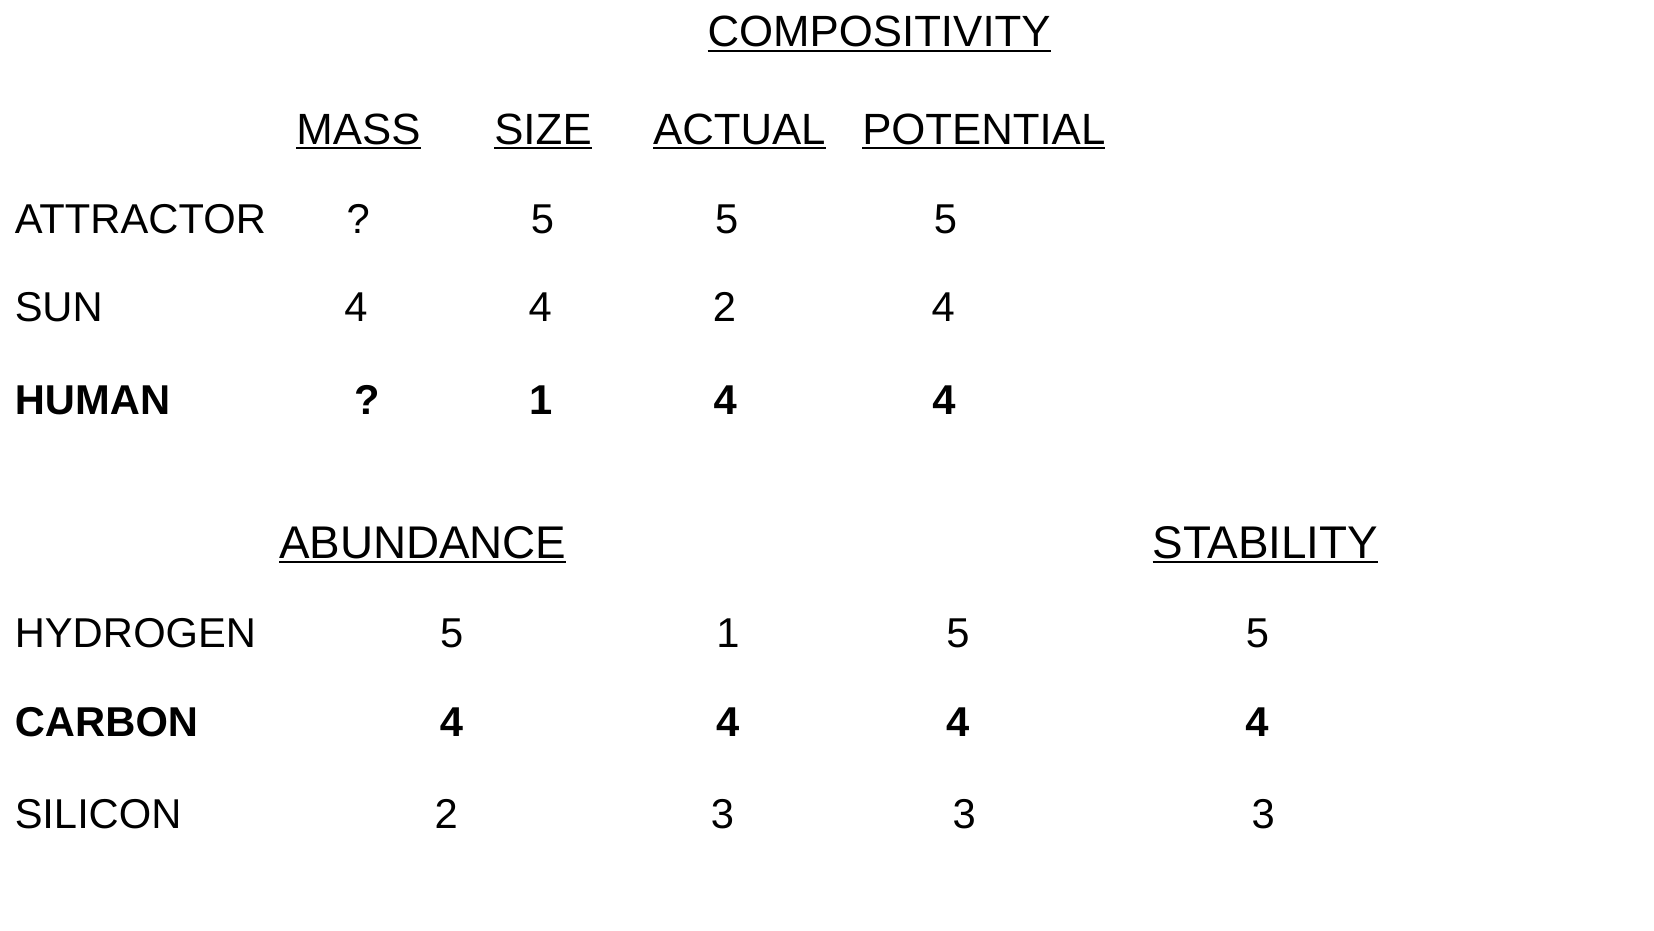

COMPOSITIVITY
 MASS SIZE ACTUAL POTENTIAL
ATTRACTOR ? 5 5 5
SUN 4 4 2 4
HUMAN ? 1 4 4
 ABUNDANCE STABILITY
HYDROGEN 5 1 5 5
CARBON 4 4 4 4
SILICON 2 3 3 3